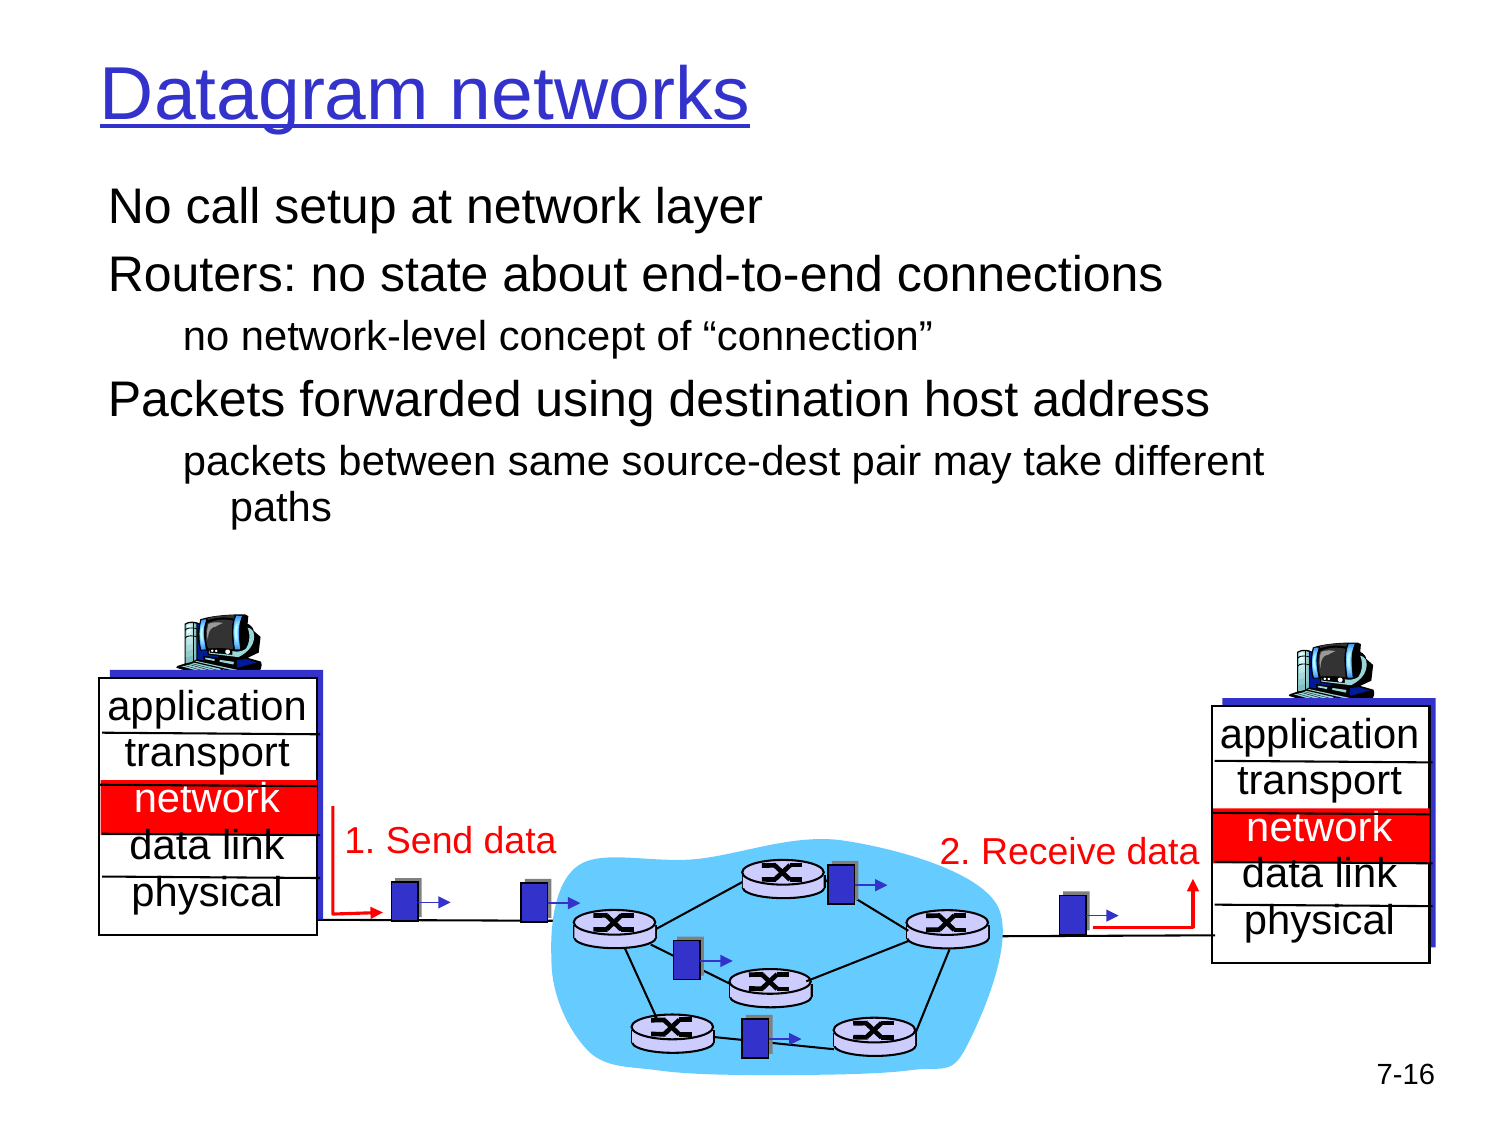

# Datagram networks
No call setup at network layer
Routers: no state about end-to-end connections
no network-level concept of “connection”
Packets forwarded using destination host address
packets between same source-dest pair may take different paths
application
transport
network
data link
physical
application
transport
network
data link
physical
1. Send data
2. Receive data
16